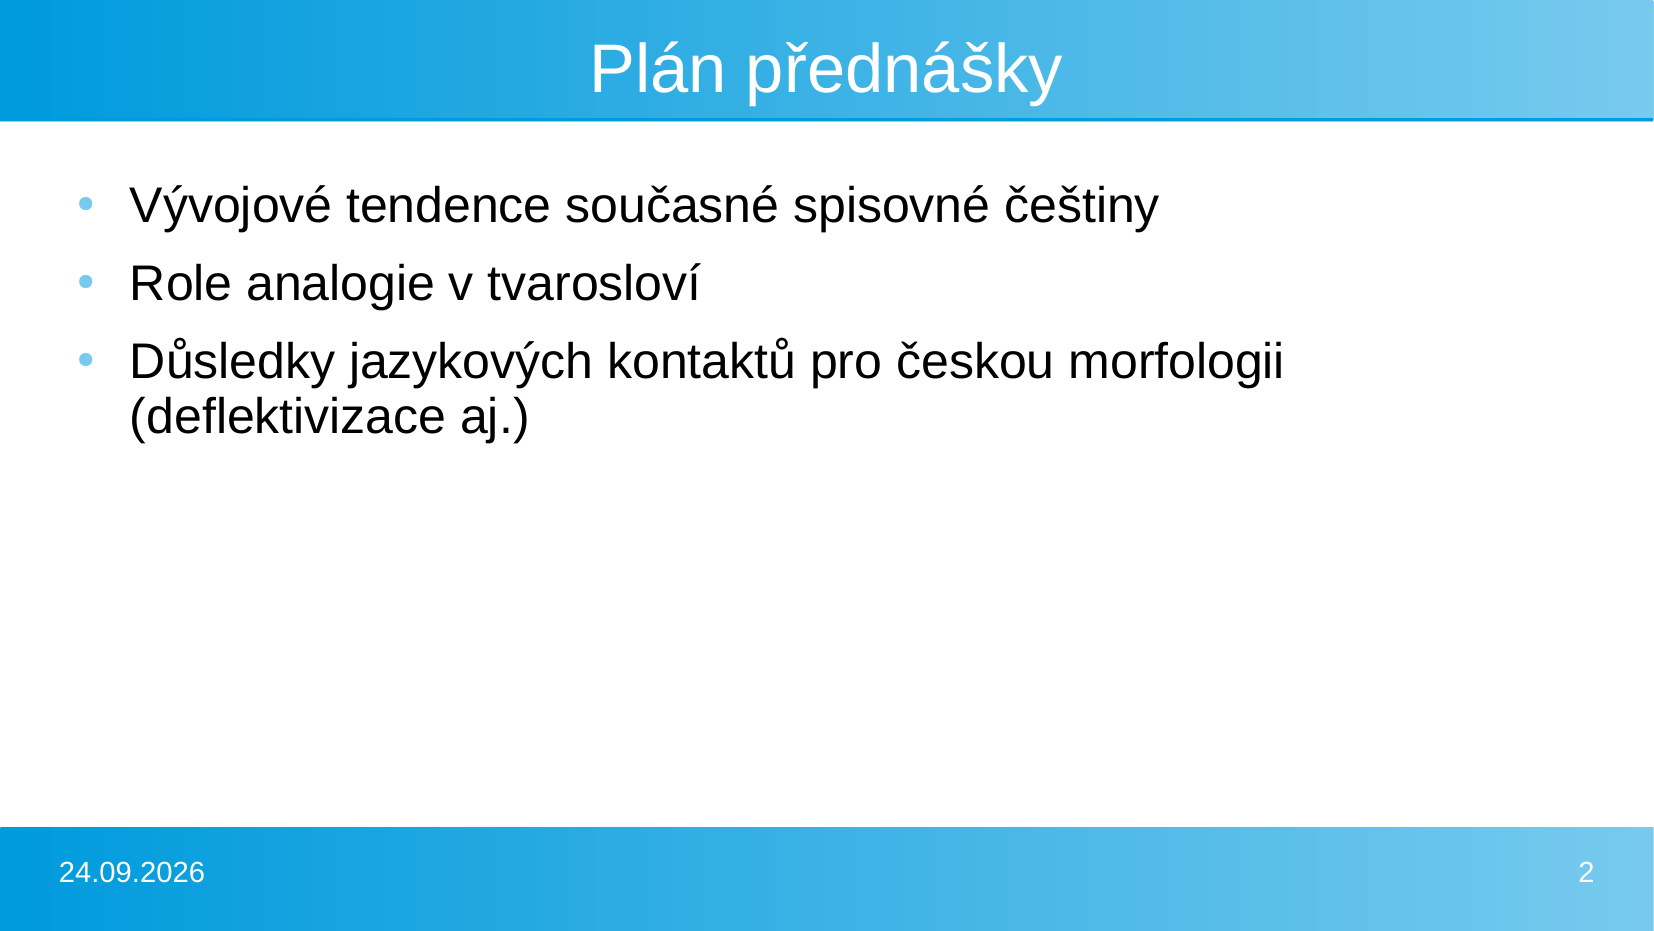

# Plán přednášky
Vývojové tendence současné spisovné češtiny
Role analogie v tvarosloví
Důsledky jazykových kontaktů pro českou morfologii (deflektivizace aj.)
2